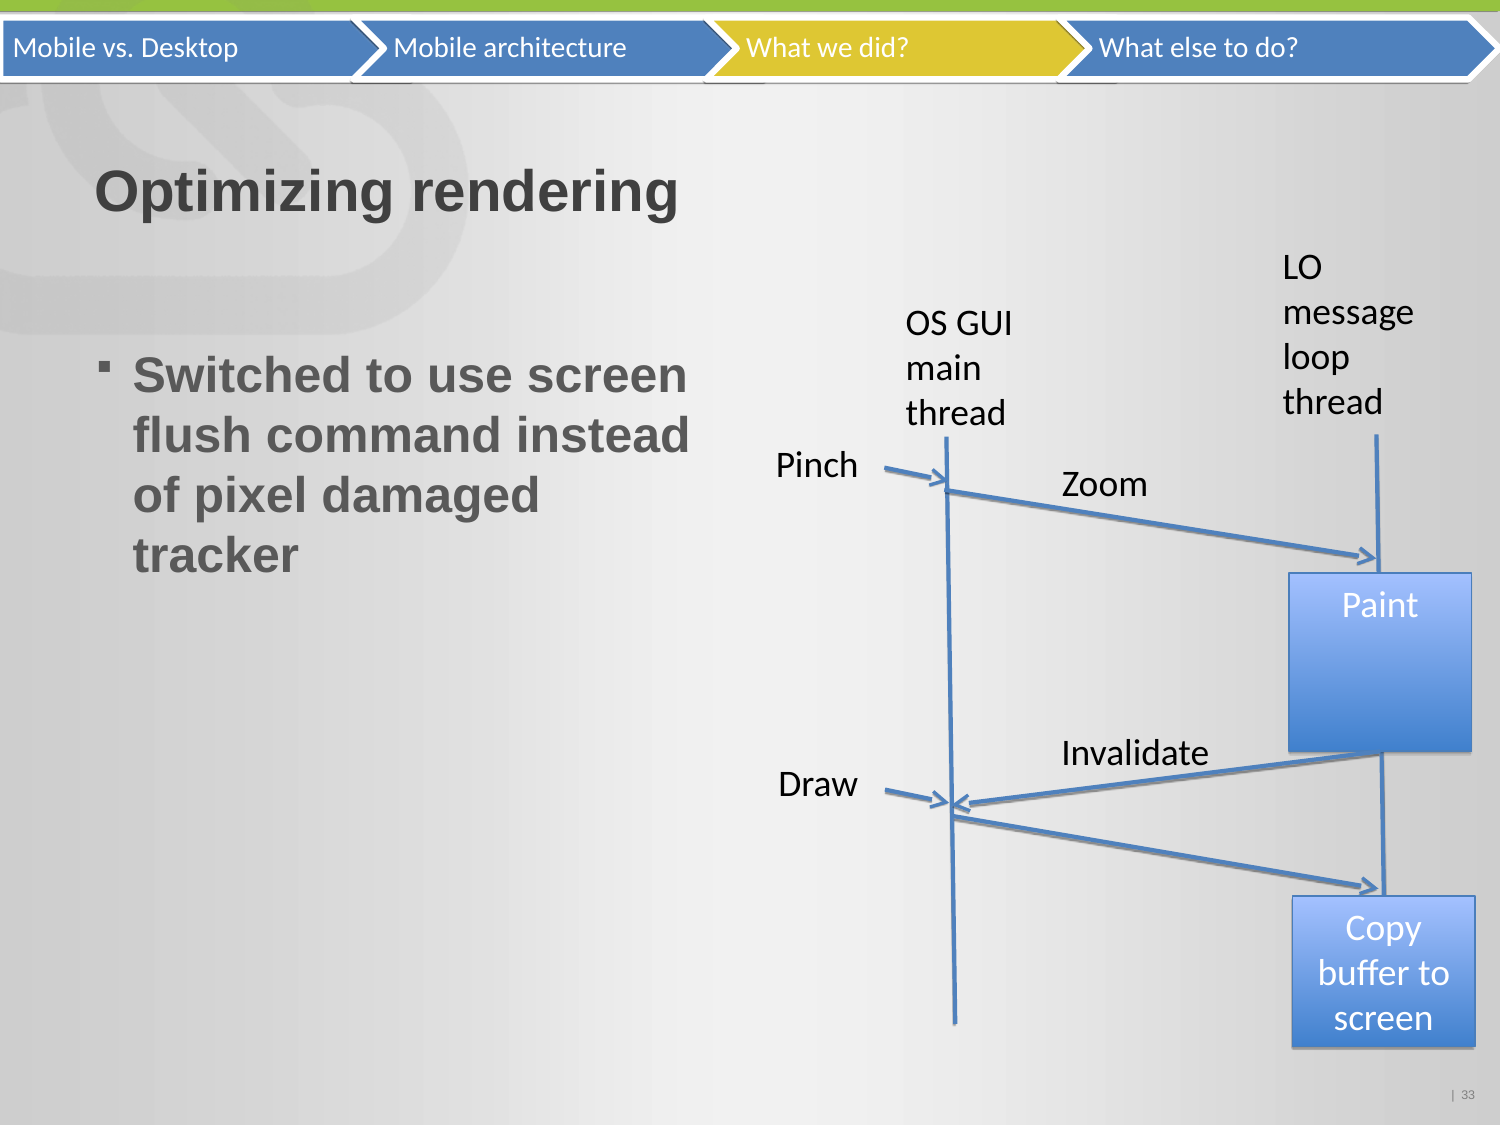

Mobile vs. Desktop
Mobile architecture
What we did?
What else to do?
# Optimizing rendering
LO message loop thread
OS GUI main thread
Switched to use screen flush command instead of pixel damaged tracker
Pinch
Zoom
Paint
Invalidate
Draw
Copy buffer to screen